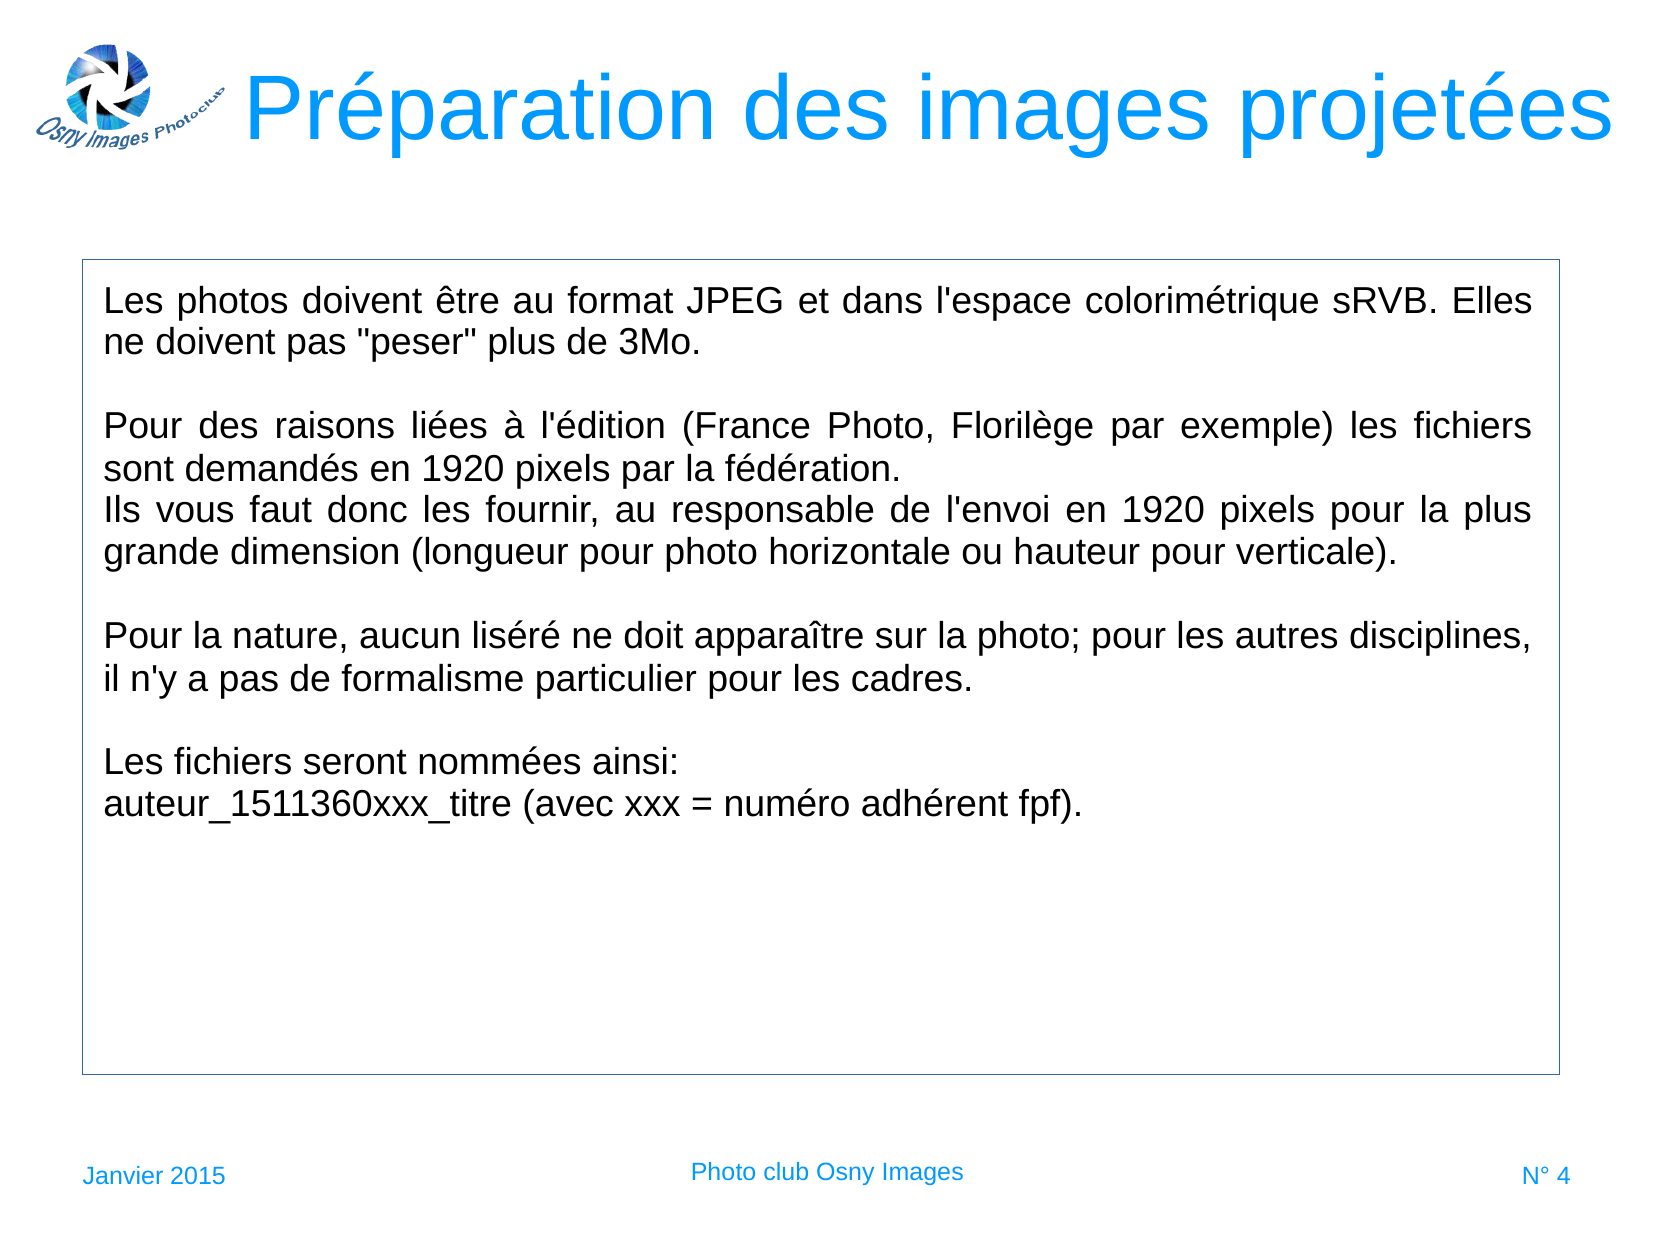

# Préparation des images projetées
Les photos doivent être au format JPEG et dans l'espace colorimétrique sRVB. Elles ne doivent pas "peser" plus de 3Mo.
Pour des raisons liées à l'édition (France Photo, Florilège par exemple) les fichiers sont demandés en 1920 pixels par la fédération.
Ils vous faut donc les fournir, au responsable de l'envoi en 1920 pixels pour la plus grande dimension (longueur pour photo horizontale ou hauteur pour verticale).
Pour la nature, aucun liséré ne doit apparaître sur la photo; pour les autres disciplines, il n'y a pas de formalisme particulier pour les cadres.
Les fichiers seront nommées ainsi:
auteur_1511360xxx_titre (avec xxx = numéro adhérent fpf).
Janvier 2015
Photo club Osny Images
4